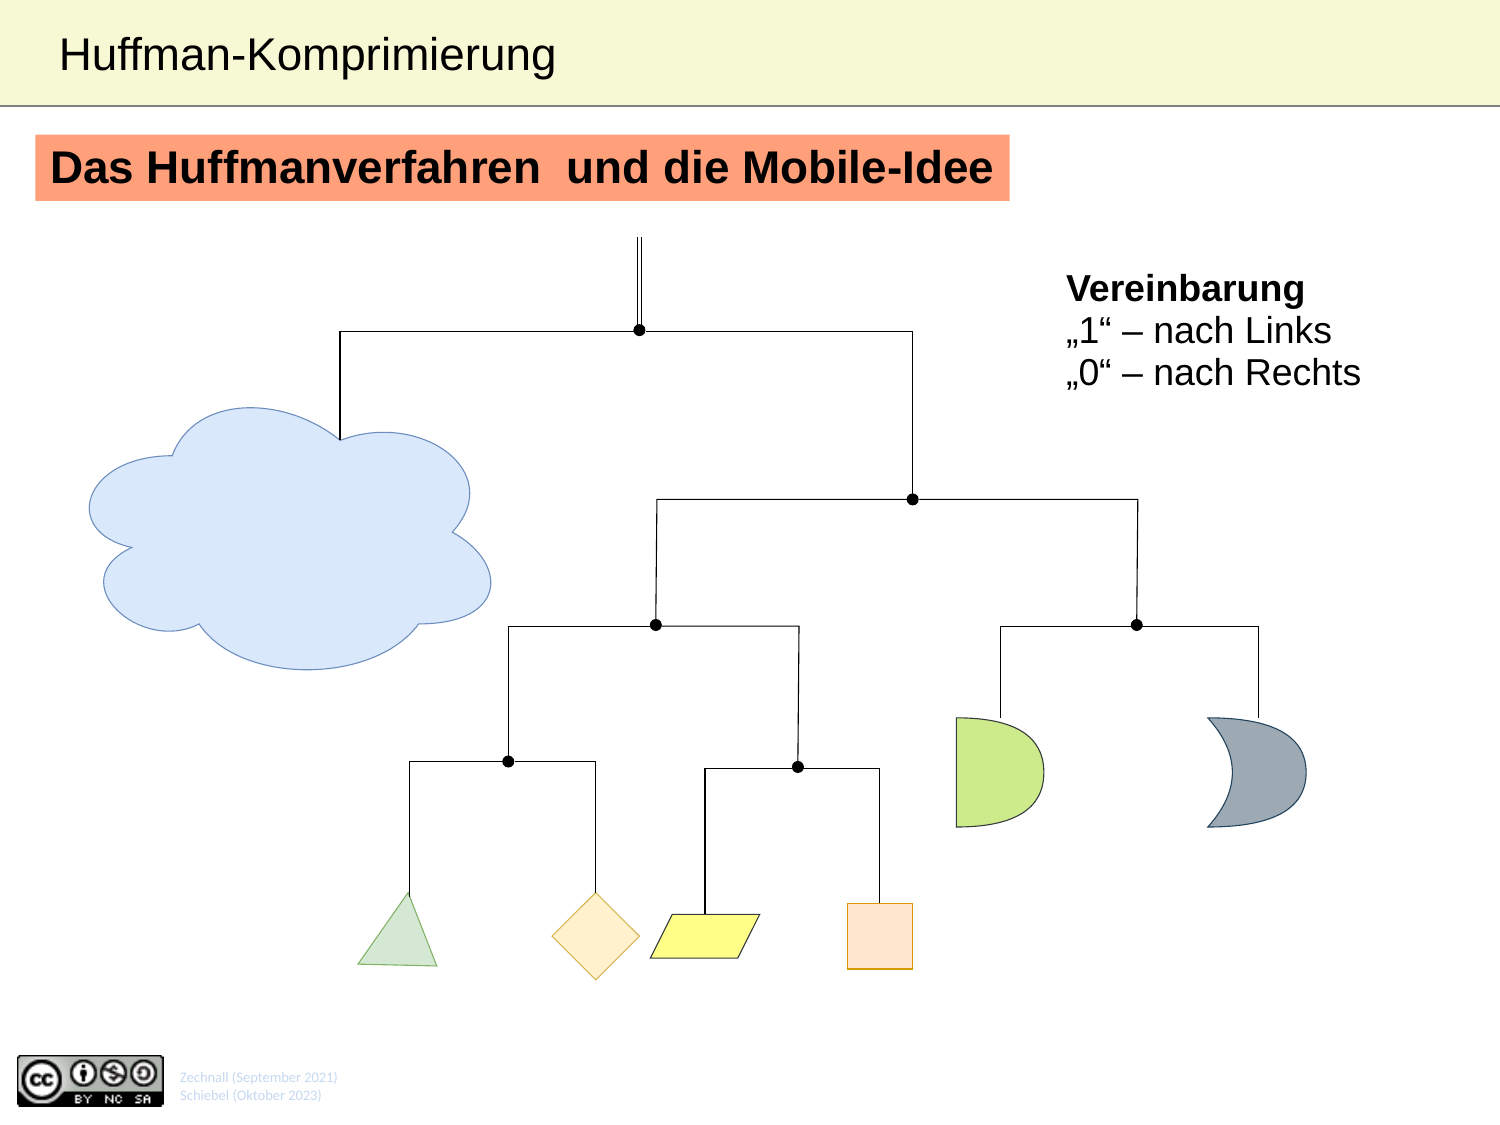

# Huffman-Komprimierung
Das Huffmanverfahren und die Mobile-Idee
Vereinbarung
„1“ – nach Links
„0“ – nach Rechts